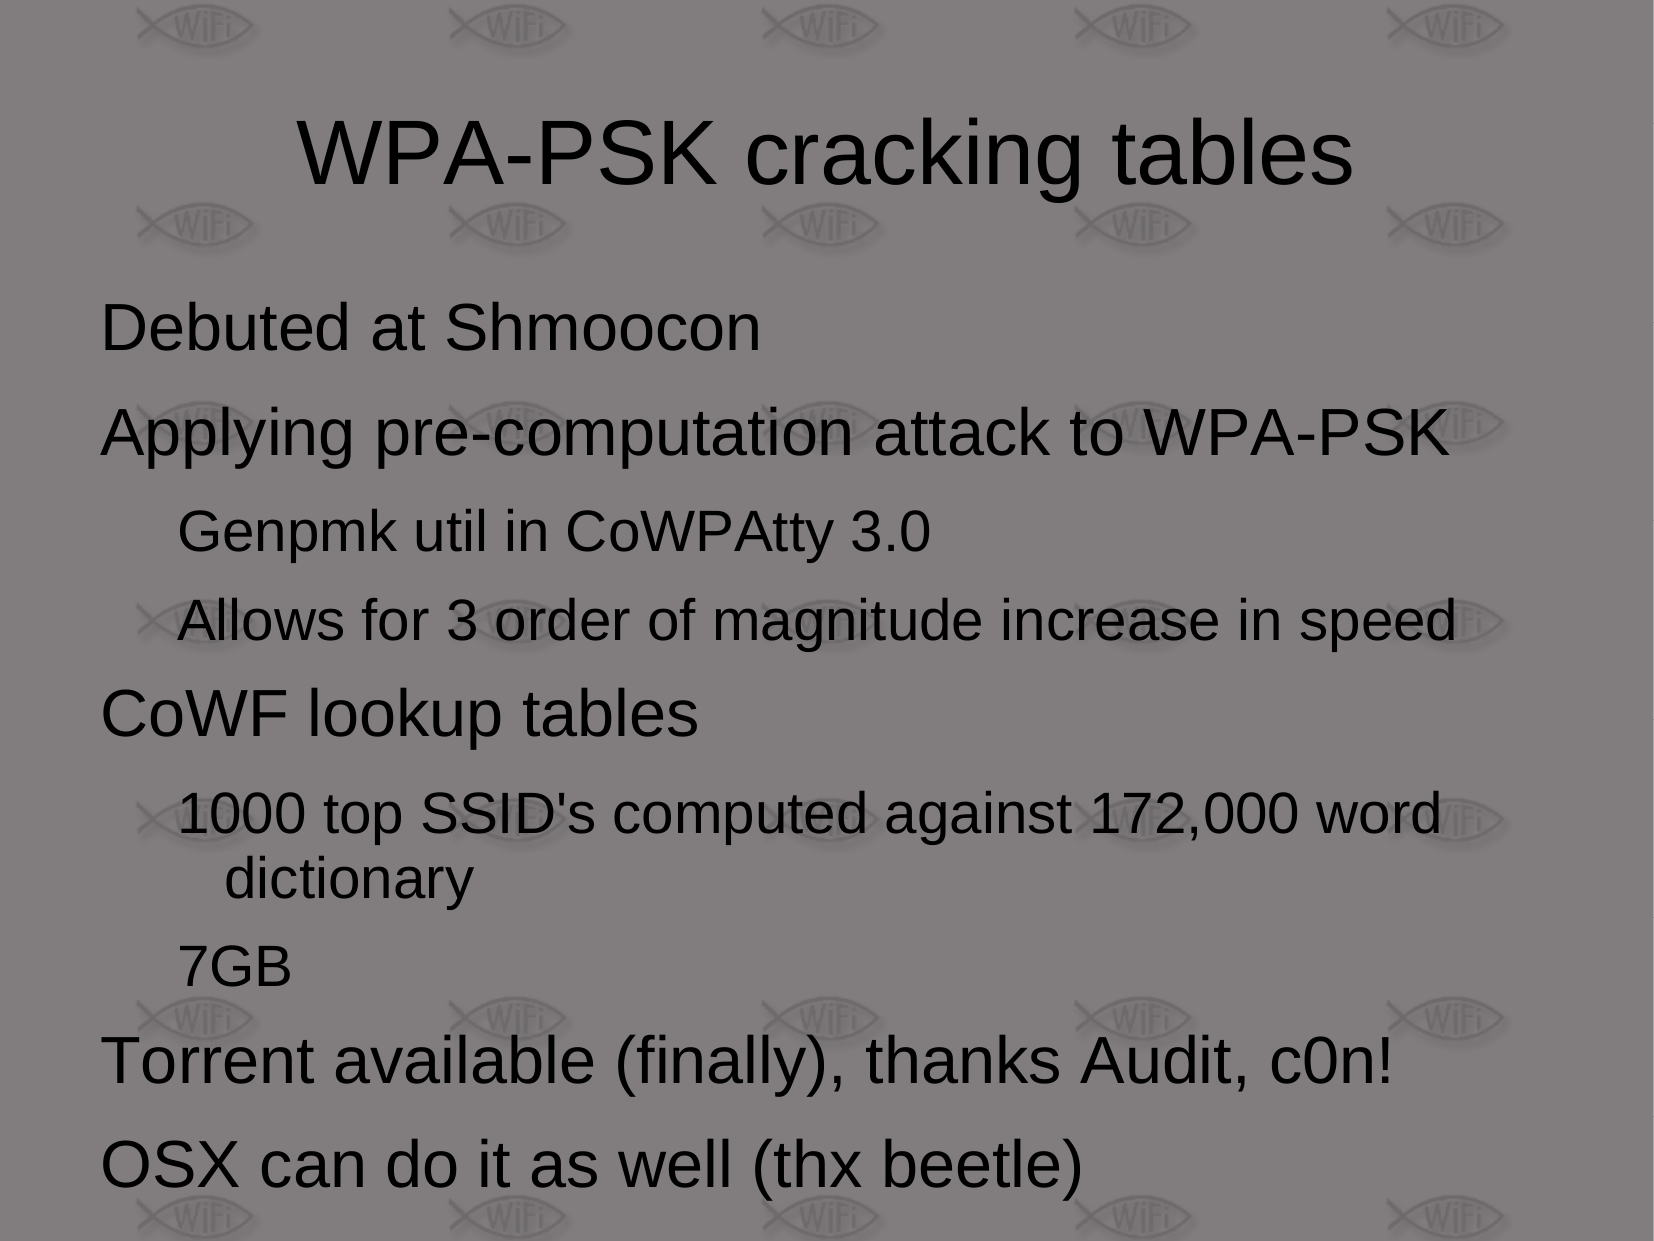

# WPA-PSK cracking tables
Debuted at Shmoocon
Applying pre-computation attack to WPA-PSK
Genpmk util in CoWPAtty 3.0
Allows for 3 order of magnitude increase in speed
CoWF lookup tables
1000 top SSID's computed against 172,000 word dictionary
7GB
Torrent available (finally), thanks Audit, c0n!
OSX can do it as well (thx beetle)